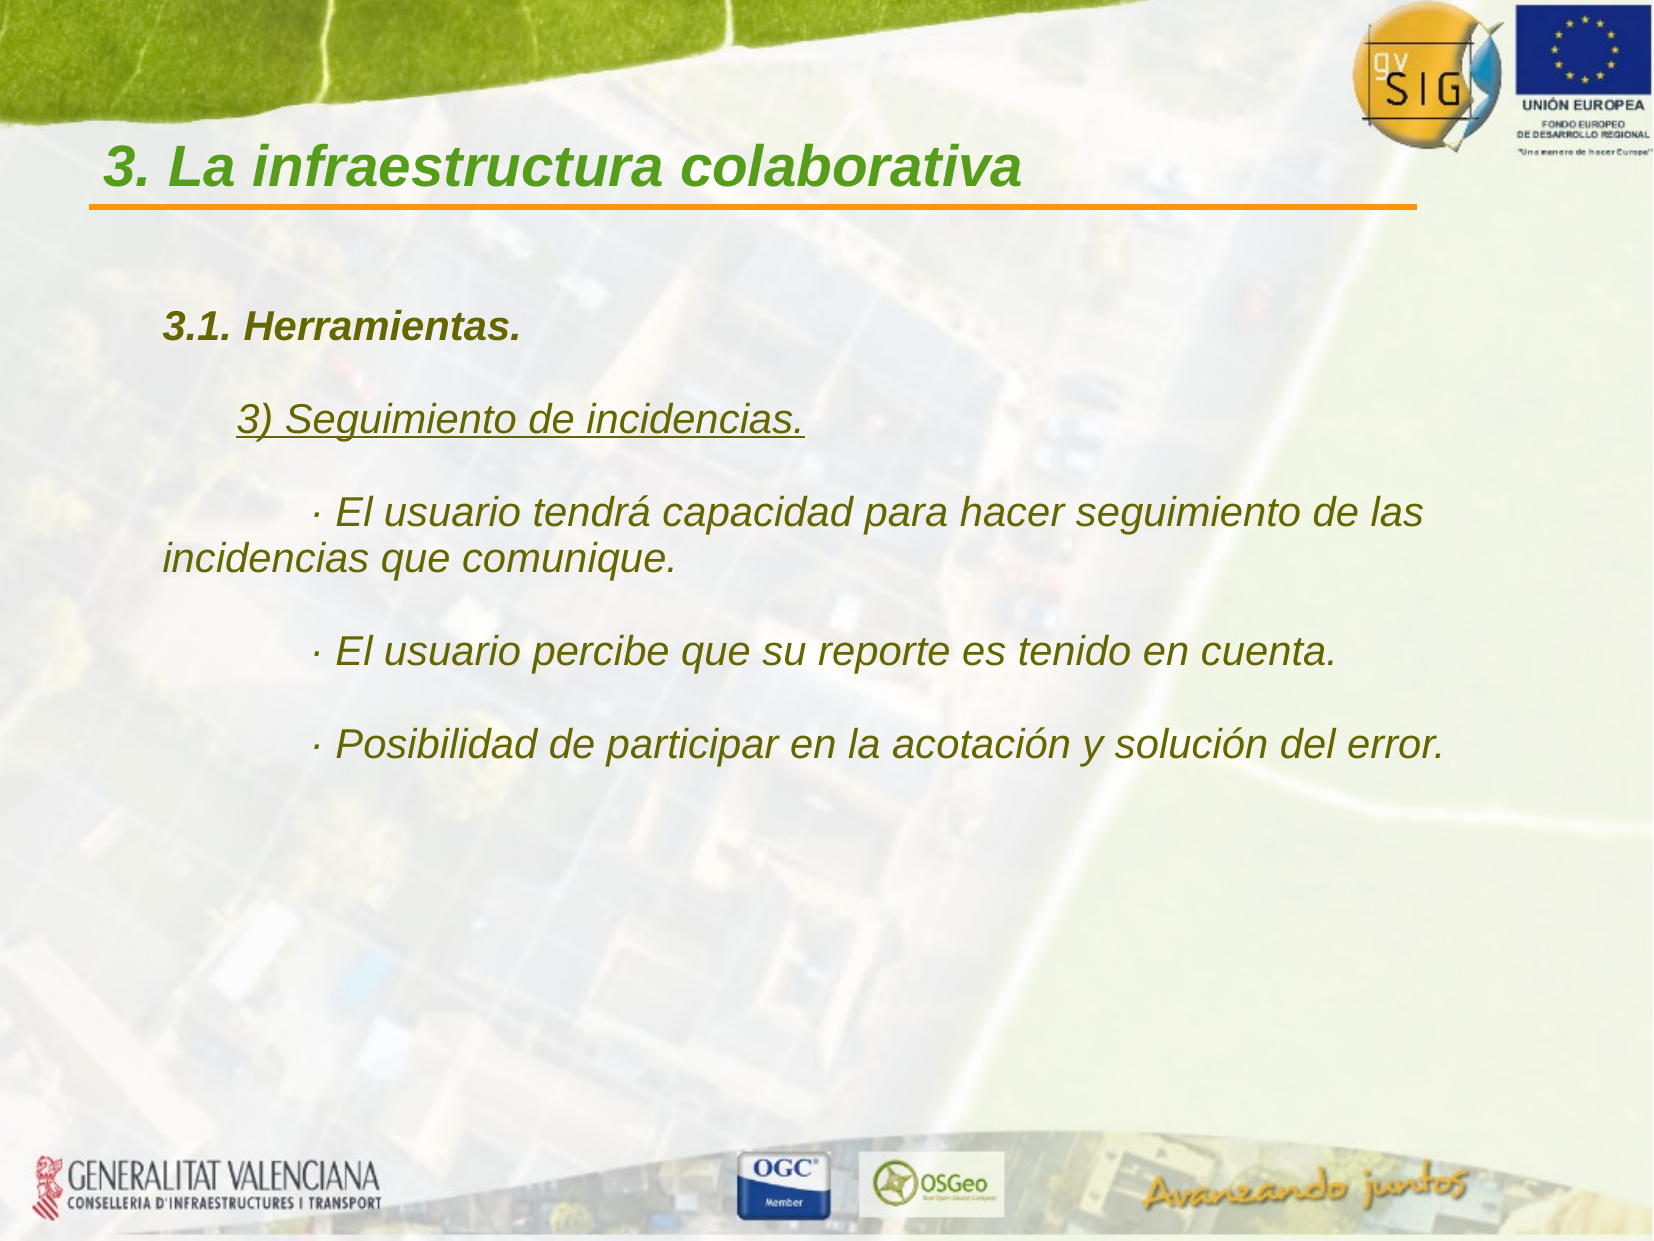

3. La infraestructura colaborativa
3.1. Herramientas.
	3) Seguimiento de incidencias.
		· El usuario tendrá capacidad para hacer seguimiento de las incidencias que comunique.
		· El usuario percibe que su reporte es tenido en cuenta.
		· Posibilidad de participar en la acotación y solución del error.